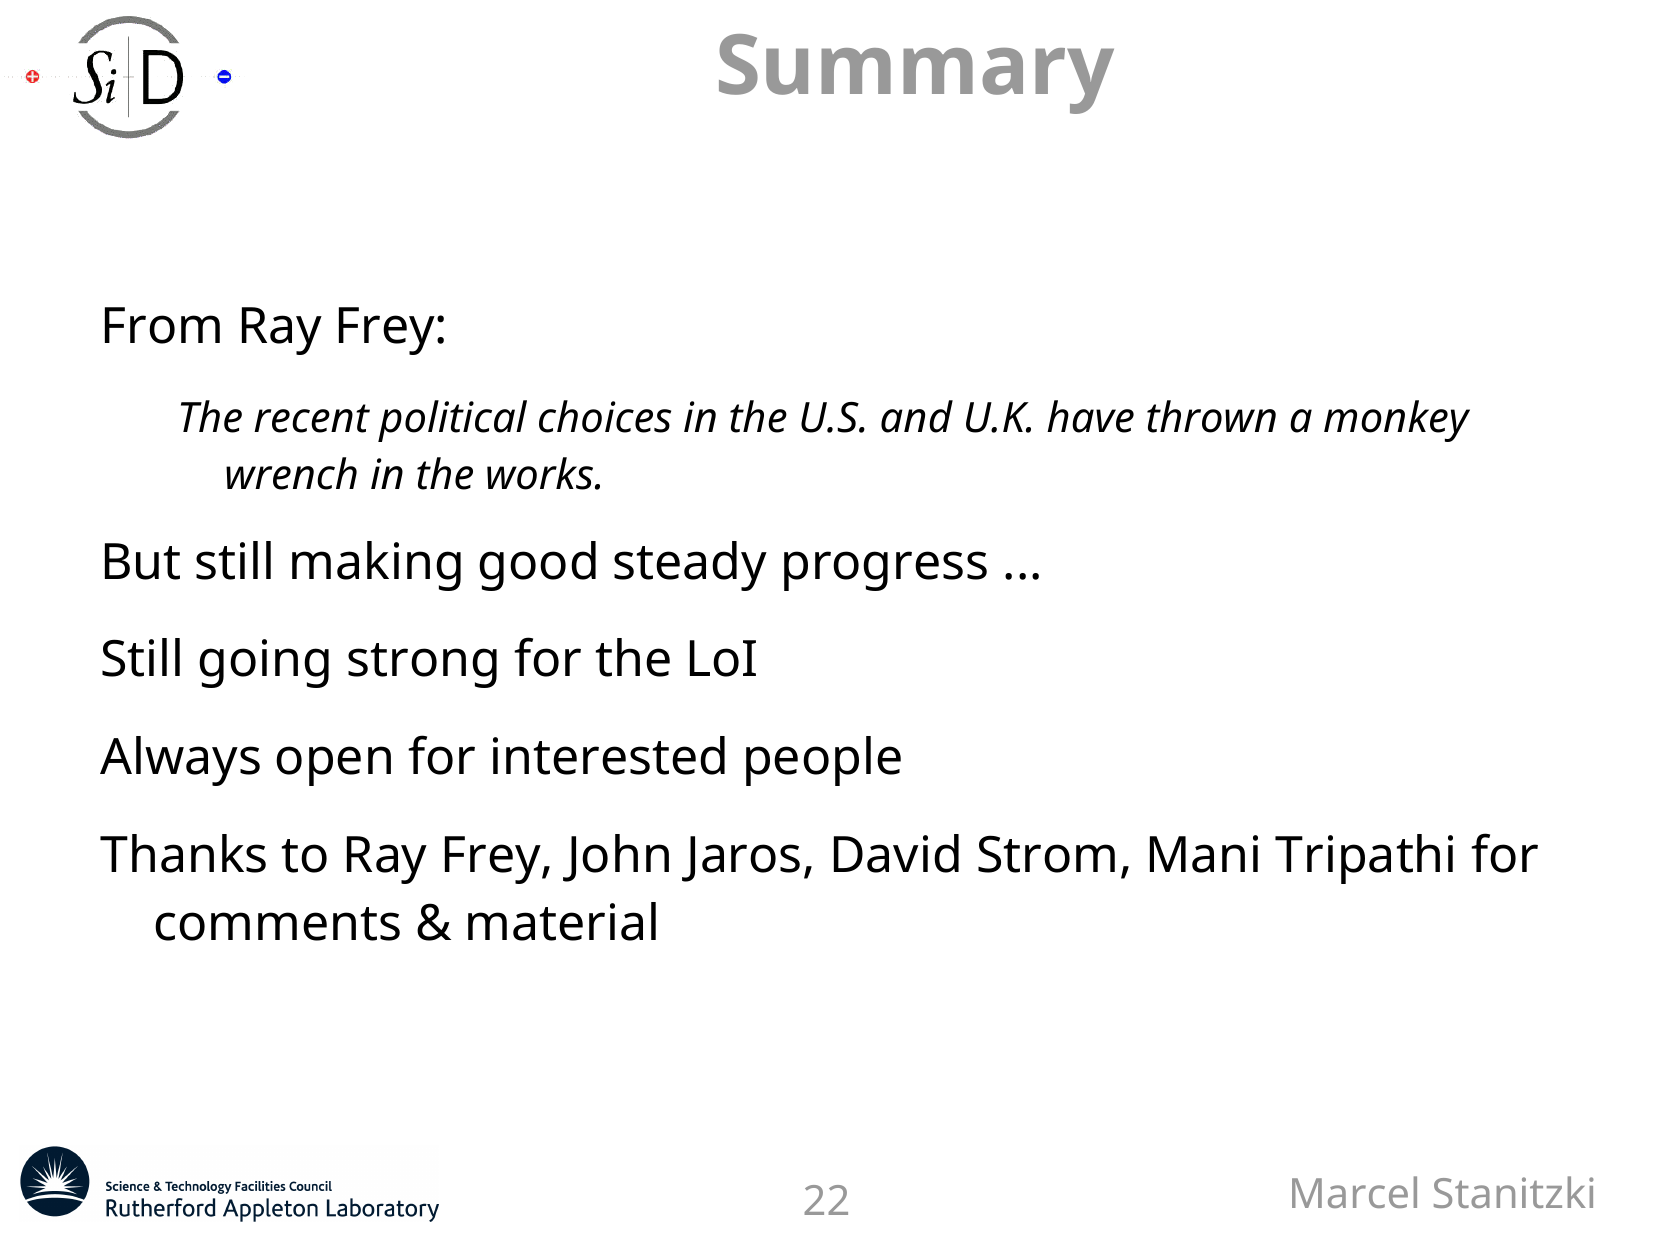

# Summary
From Ray Frey:
The recent political choices in the U.S. and U.K. have thrown a monkey wrench in the works.
But still making good steady progress ...
Still going strong for the LoI
Always open for interested people
Thanks to Ray Frey, John Jaros, David Strom, Mani Tripathi for comments & material